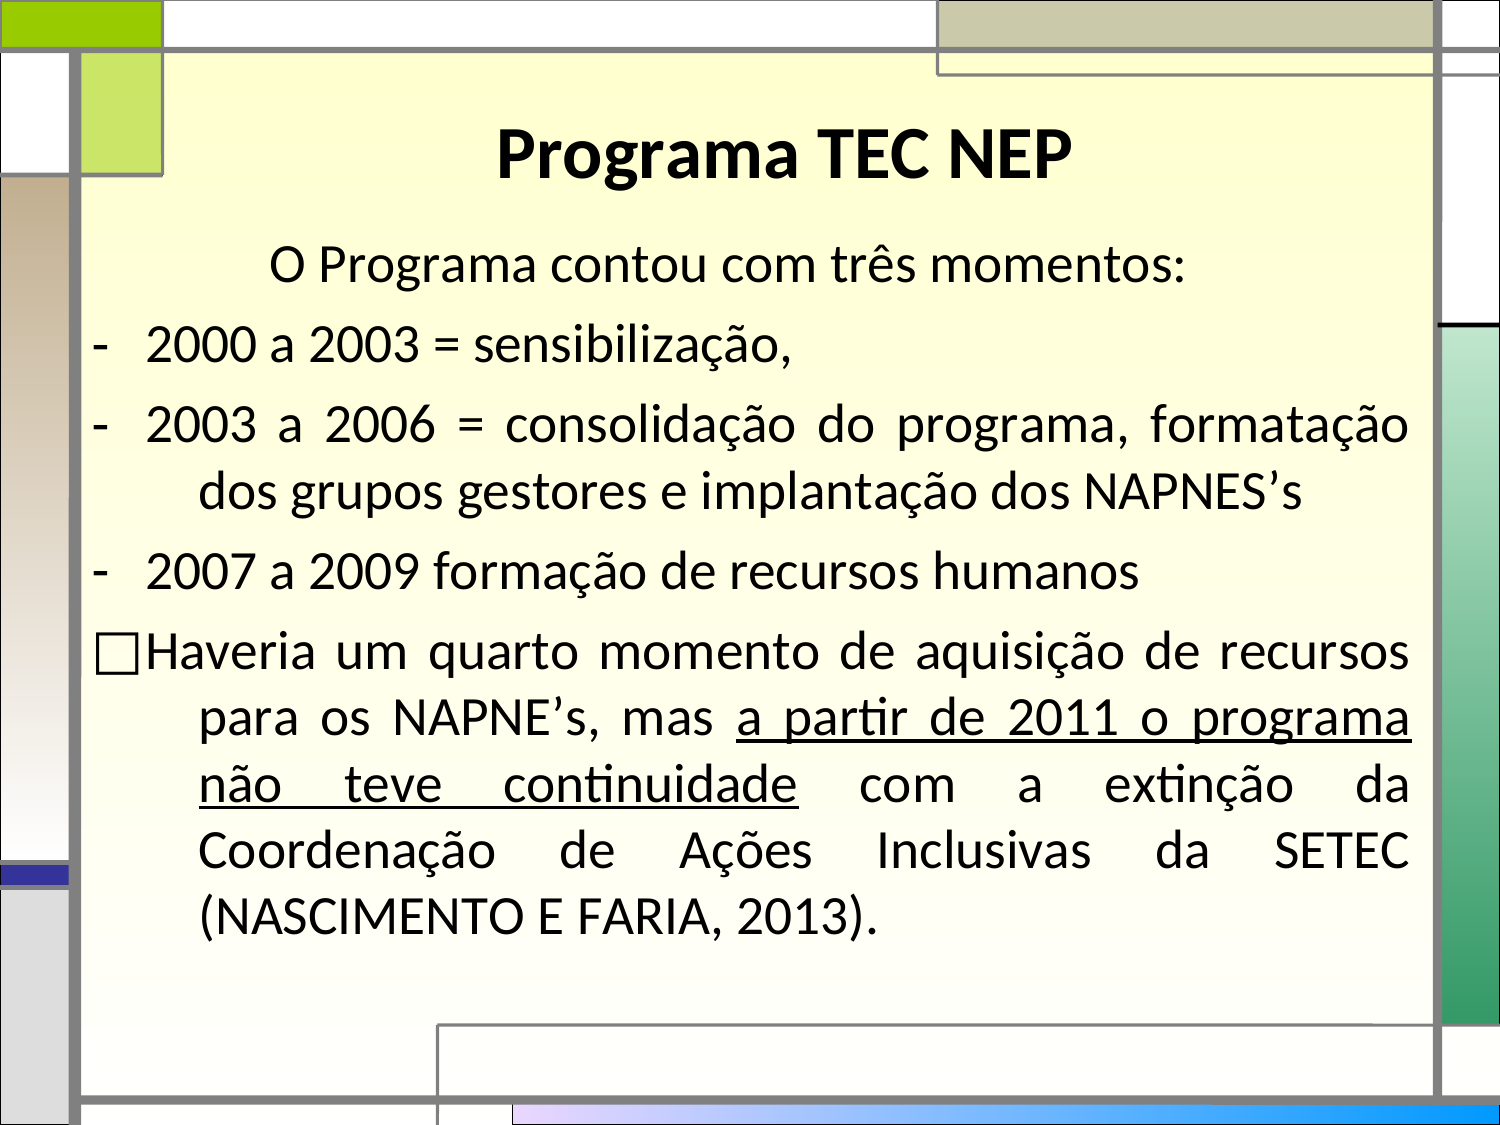

# Programa TEC NEP
	O Programa contou com três momentos:
2000 a 2003 = sensibilização,
2003 a 2006 = consolidação do programa, formatação dos grupos gestores e implantação dos NAPNES’s
2007 a 2009 formação de recursos humanos
Haveria um quarto momento de aquisição de recursos para os NAPNE’s, mas a partir de 2011 o programa não teve continuidade com a extinção da Coordenação de Ações Inclusivas da SETEC (NASCIMENTO E FARIA, 2013).